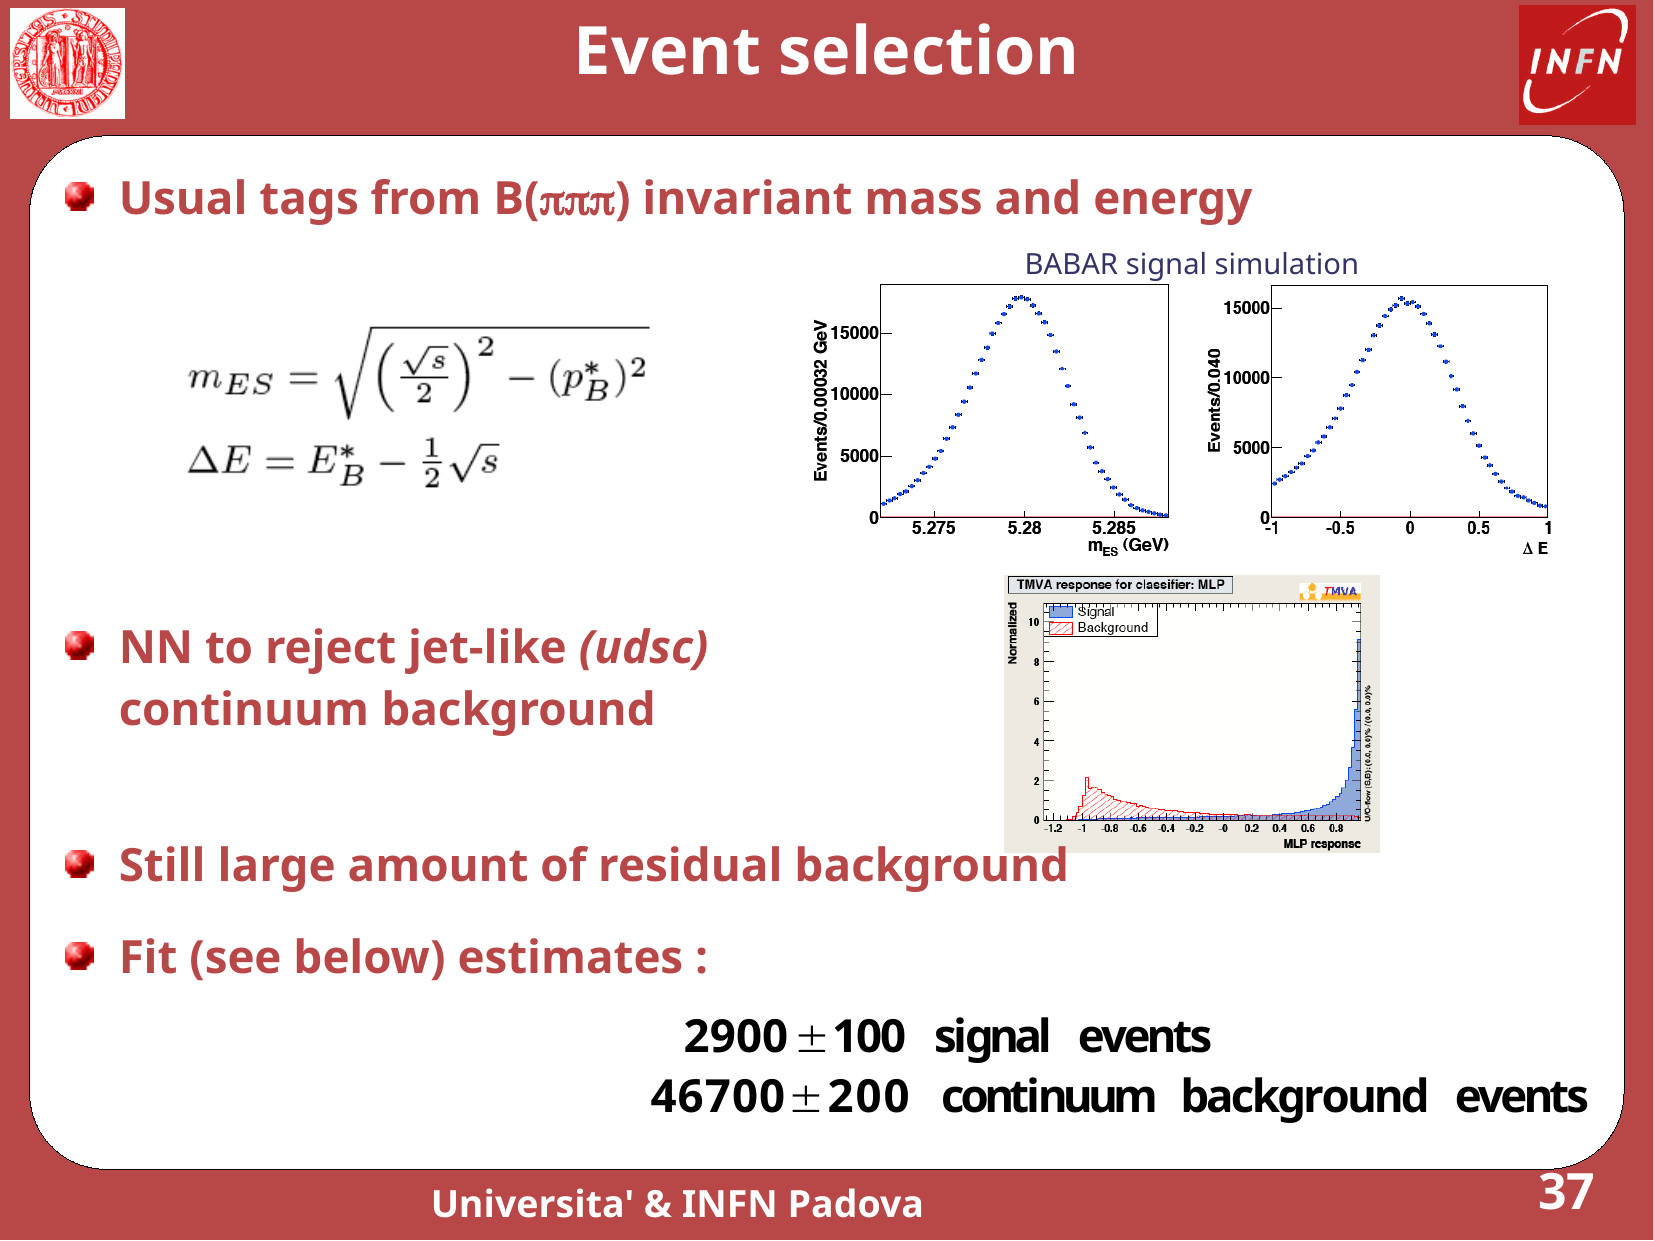

# Event selection
Usual tags from B(ppp) invariant mass and energy
BABAR signal simulation
NN to reject jet-like (udsc) continuum background
Still large amount of residual background
Fit (see below) estimates :